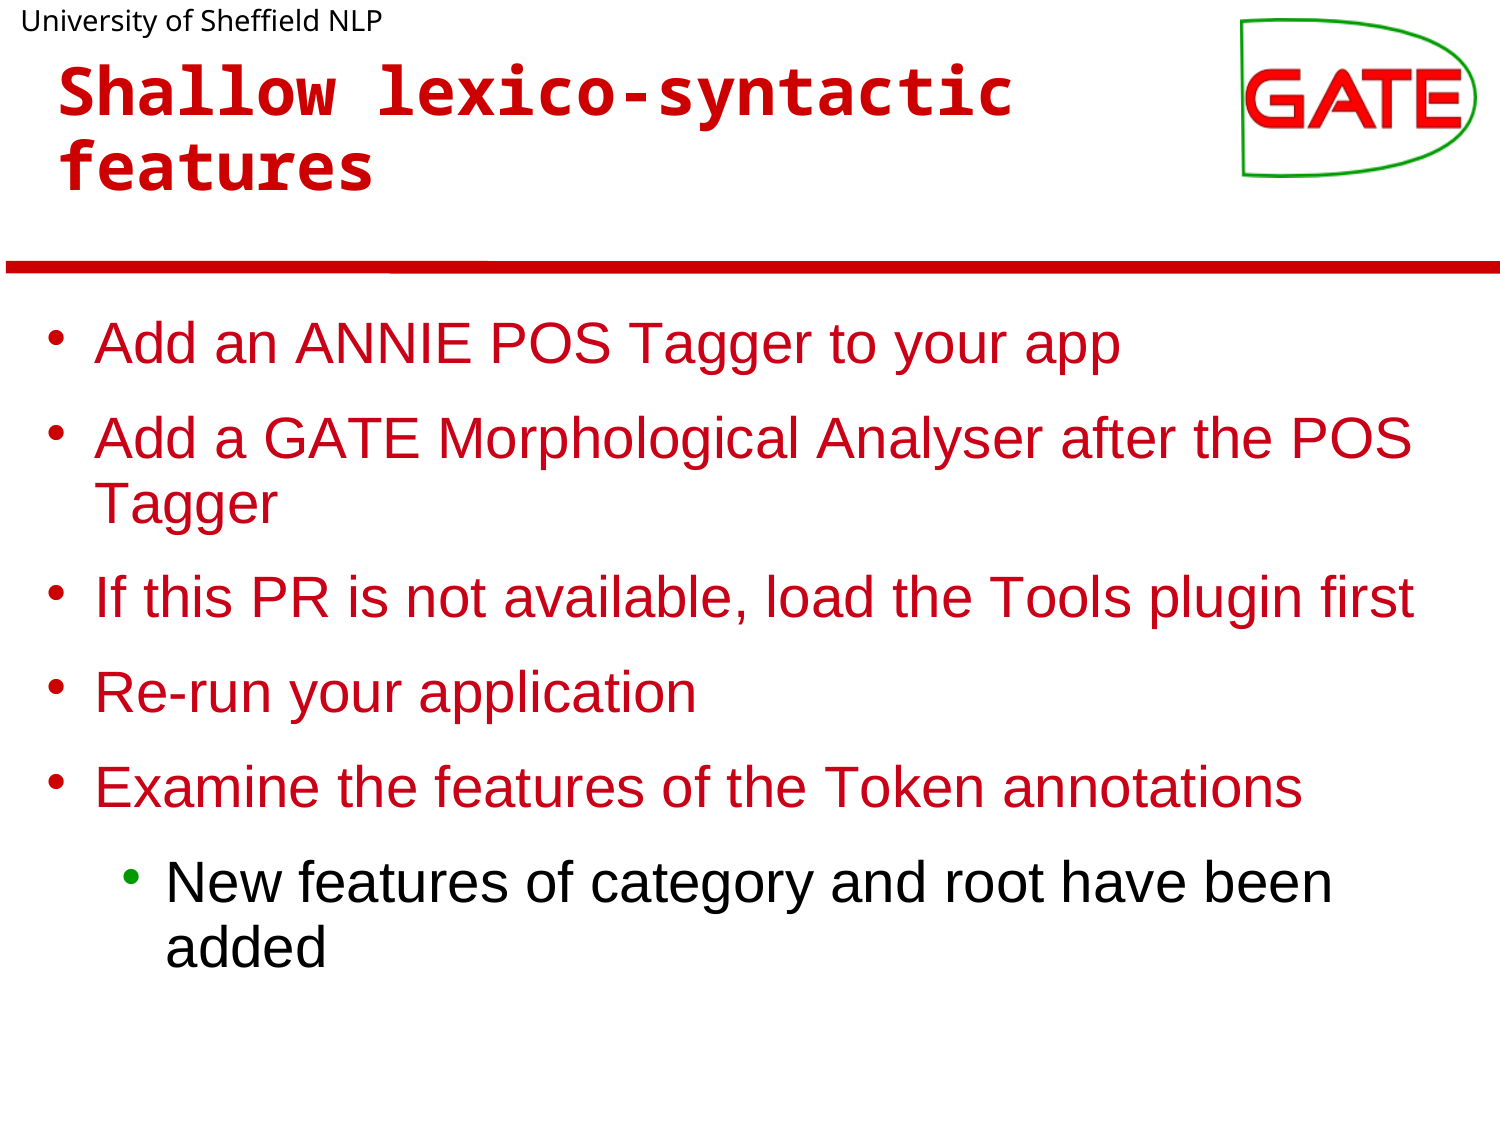

Shallow lexico-syntactic features
Add an ANNIE POS Tagger to your app
Add a GATE Morphological Analyser after the POS Tagger
If this PR is not available, load the Tools plugin first
Re-run your application
Examine the features of the Token annotations
New features of category and root have been added